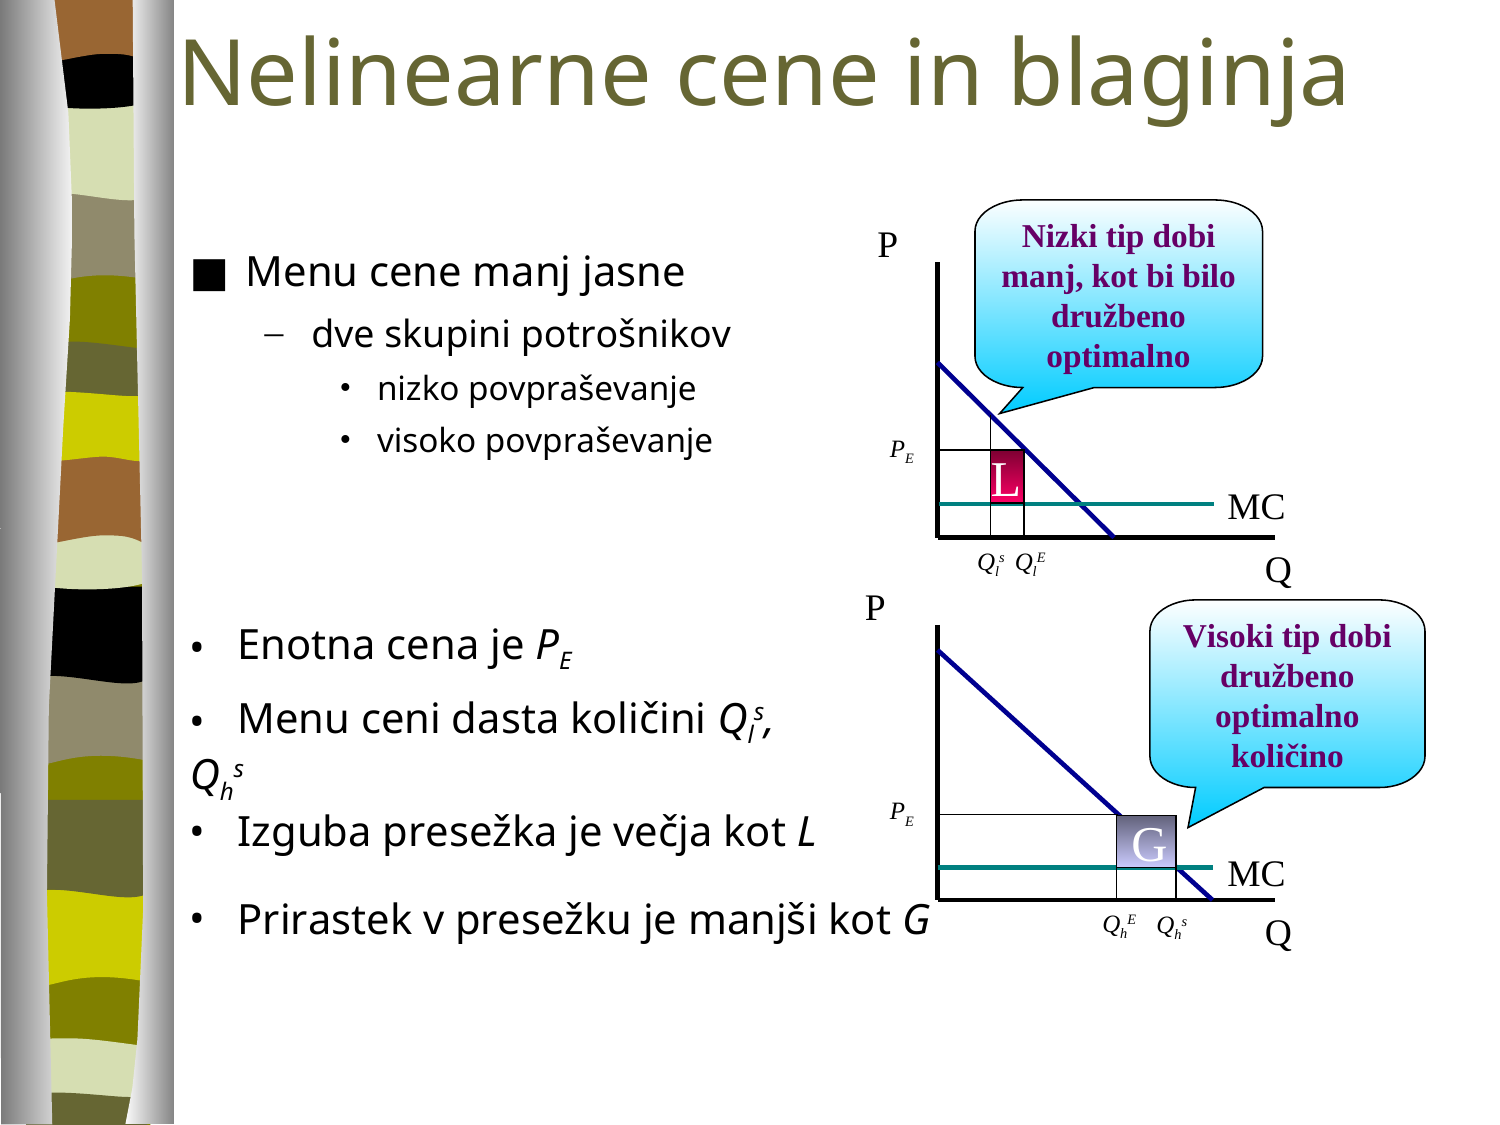

Nelinearne cene in blaginja
Nizki tip dobi manj, kot bi bilo družbeno optimalno
P
# Menu cene manj jasne
dve skupini potrošnikov
nizko povpraševanje
visoko povpraševanje
PE
L
MC
Qls
QlE
Q
P
Visoki tip dobi družbeno optimalno količino
 Enotna cena je PE
 Menu ceni dasta količini Qls, Qhs
PE
 Izguba presežka je večja kot L
G
MC
 Prirastek v presežku je manjši kot G
QhE
Q
Qhs